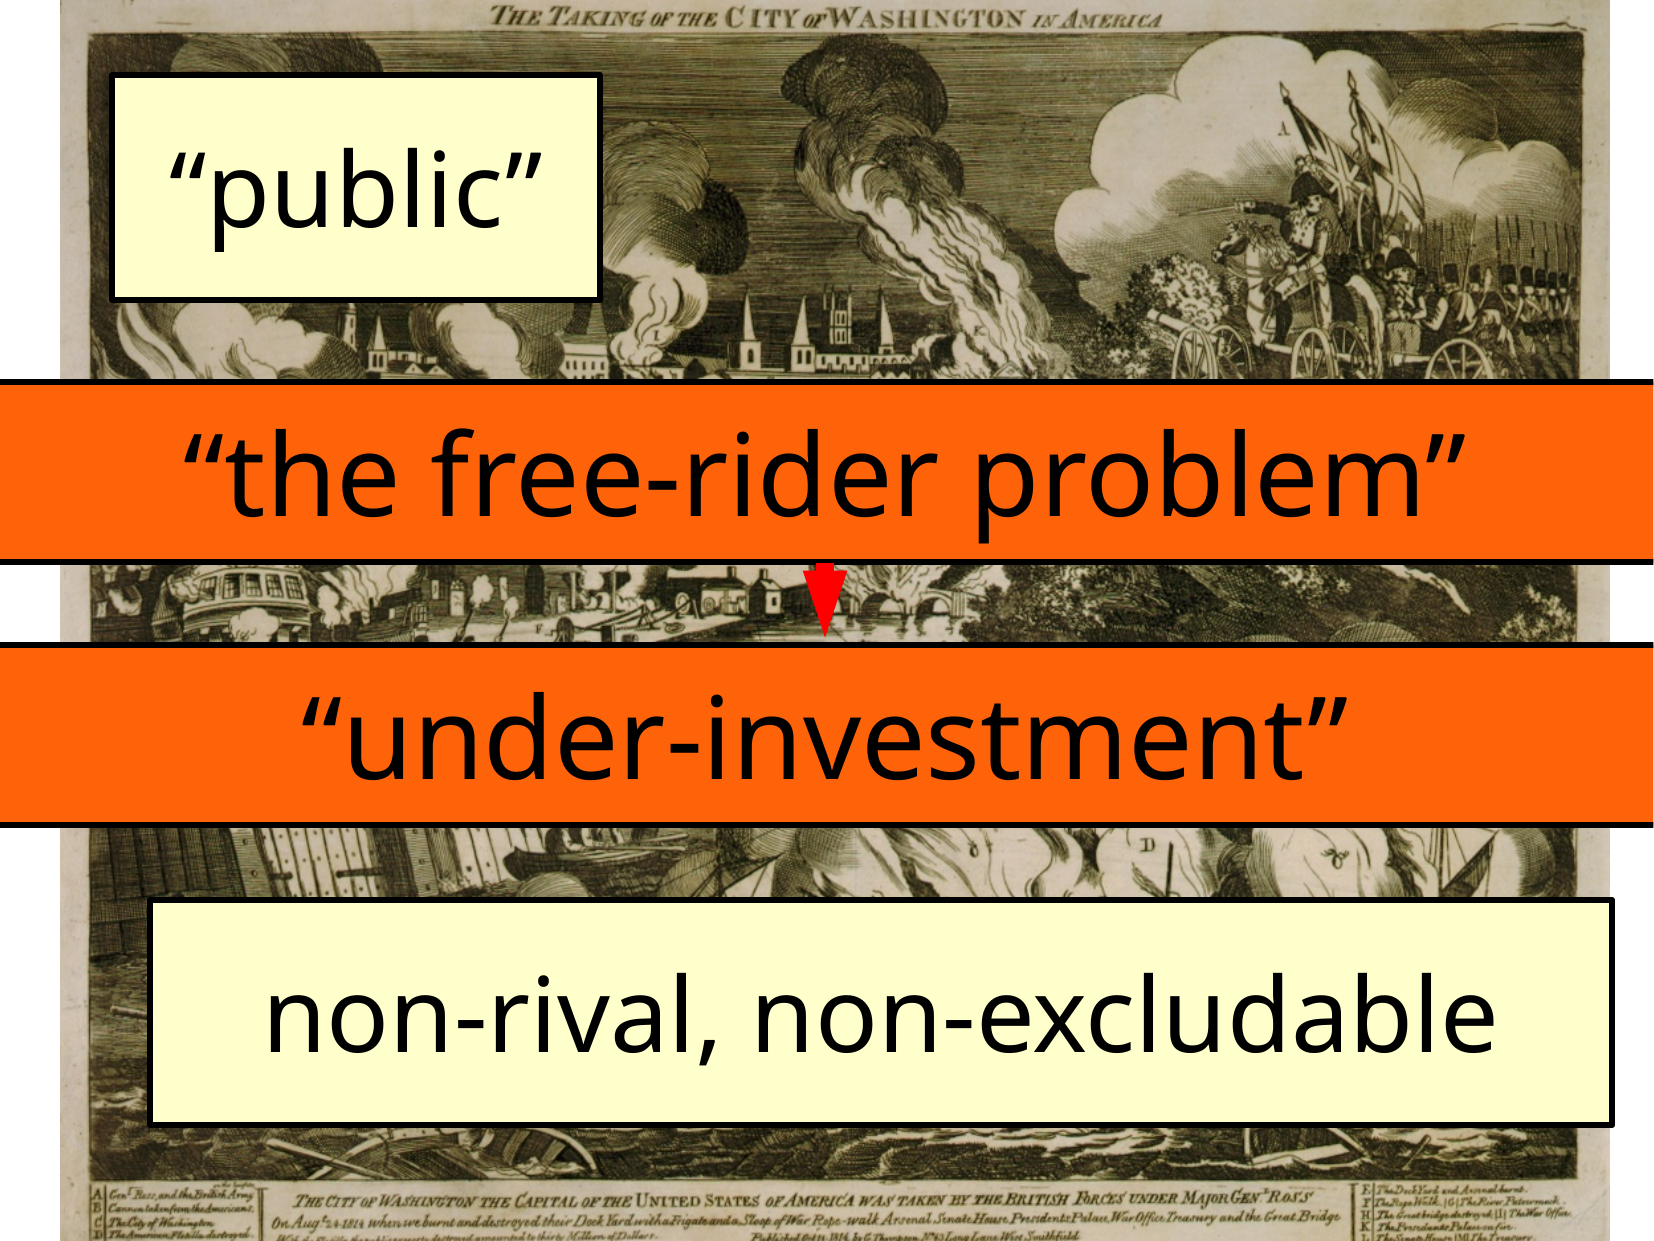

“public”
“the free-rider problem”
“under-investment”
non-rival, non-excludable